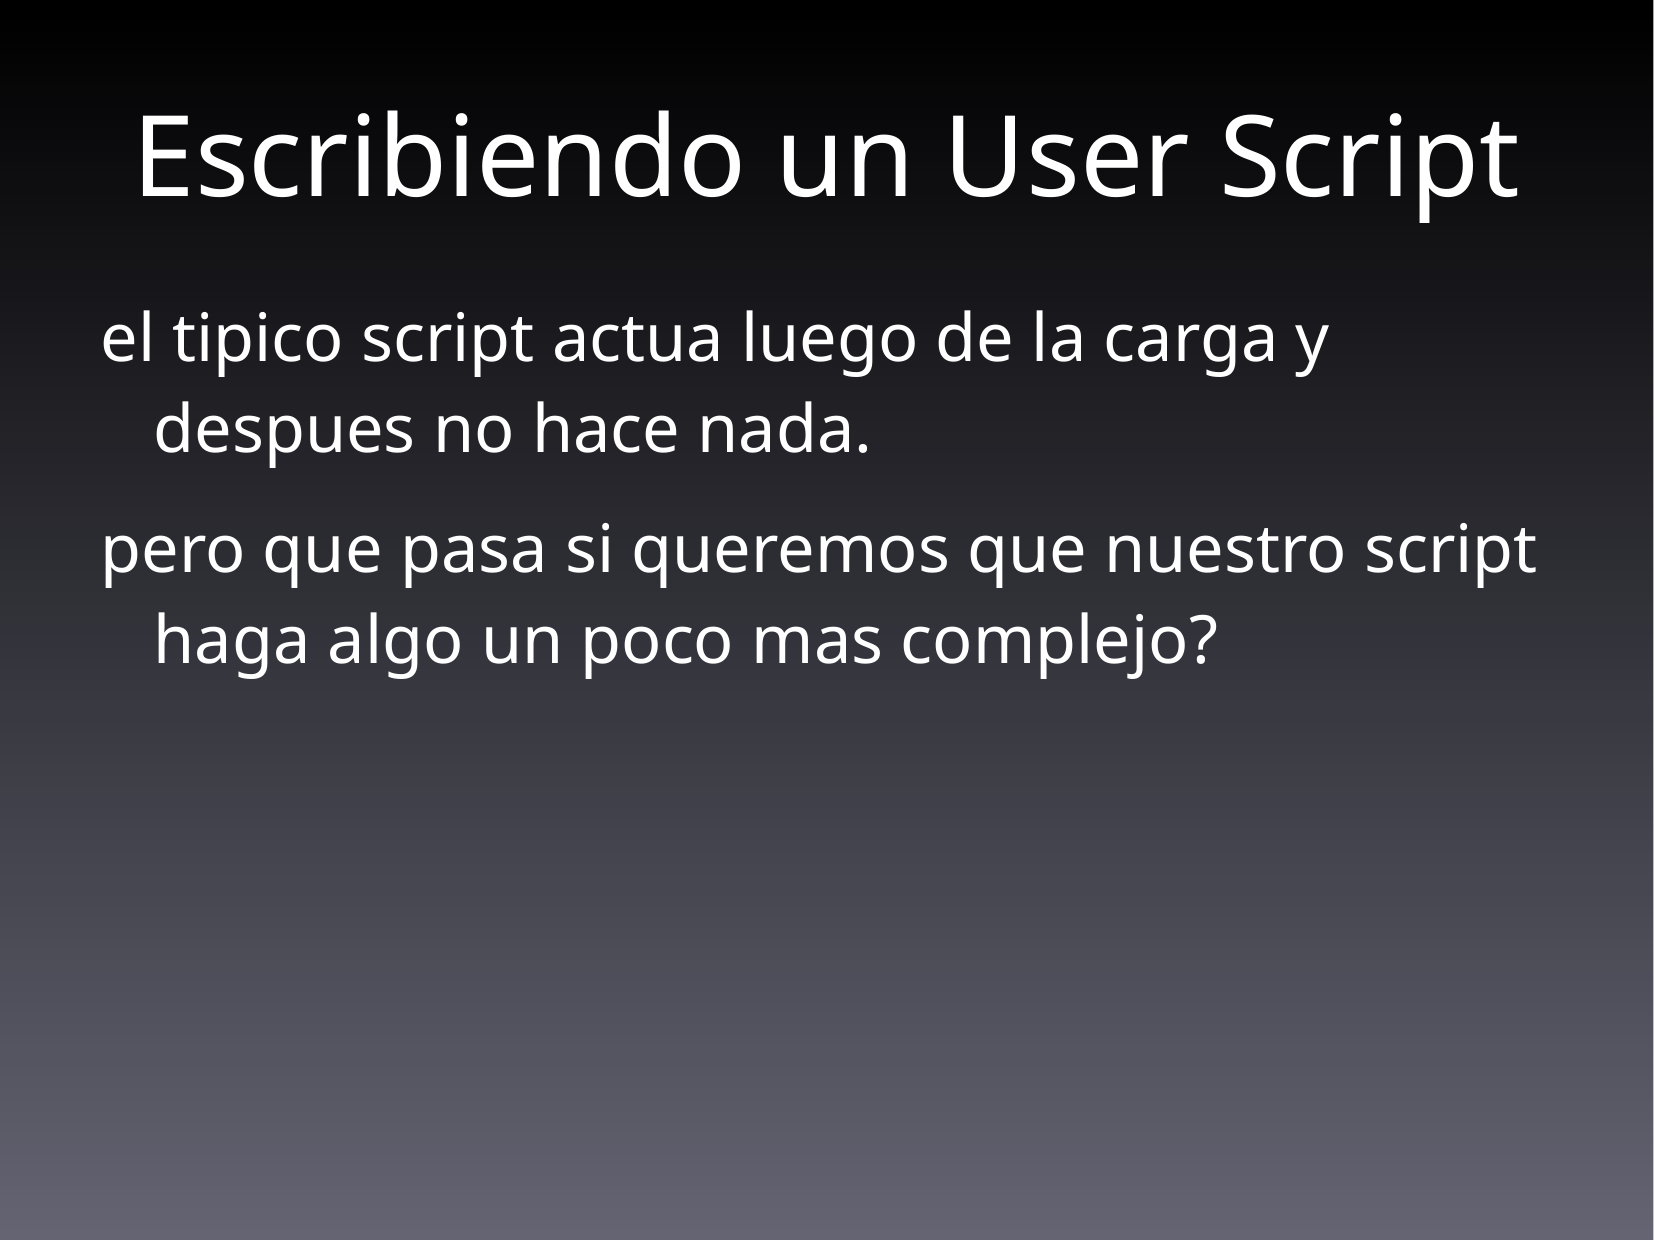

# Escribiendo un User Script
el tipico script actua luego de la carga y despues no hace nada.
pero que pasa si queremos que nuestro script haga algo un poco mas complejo?